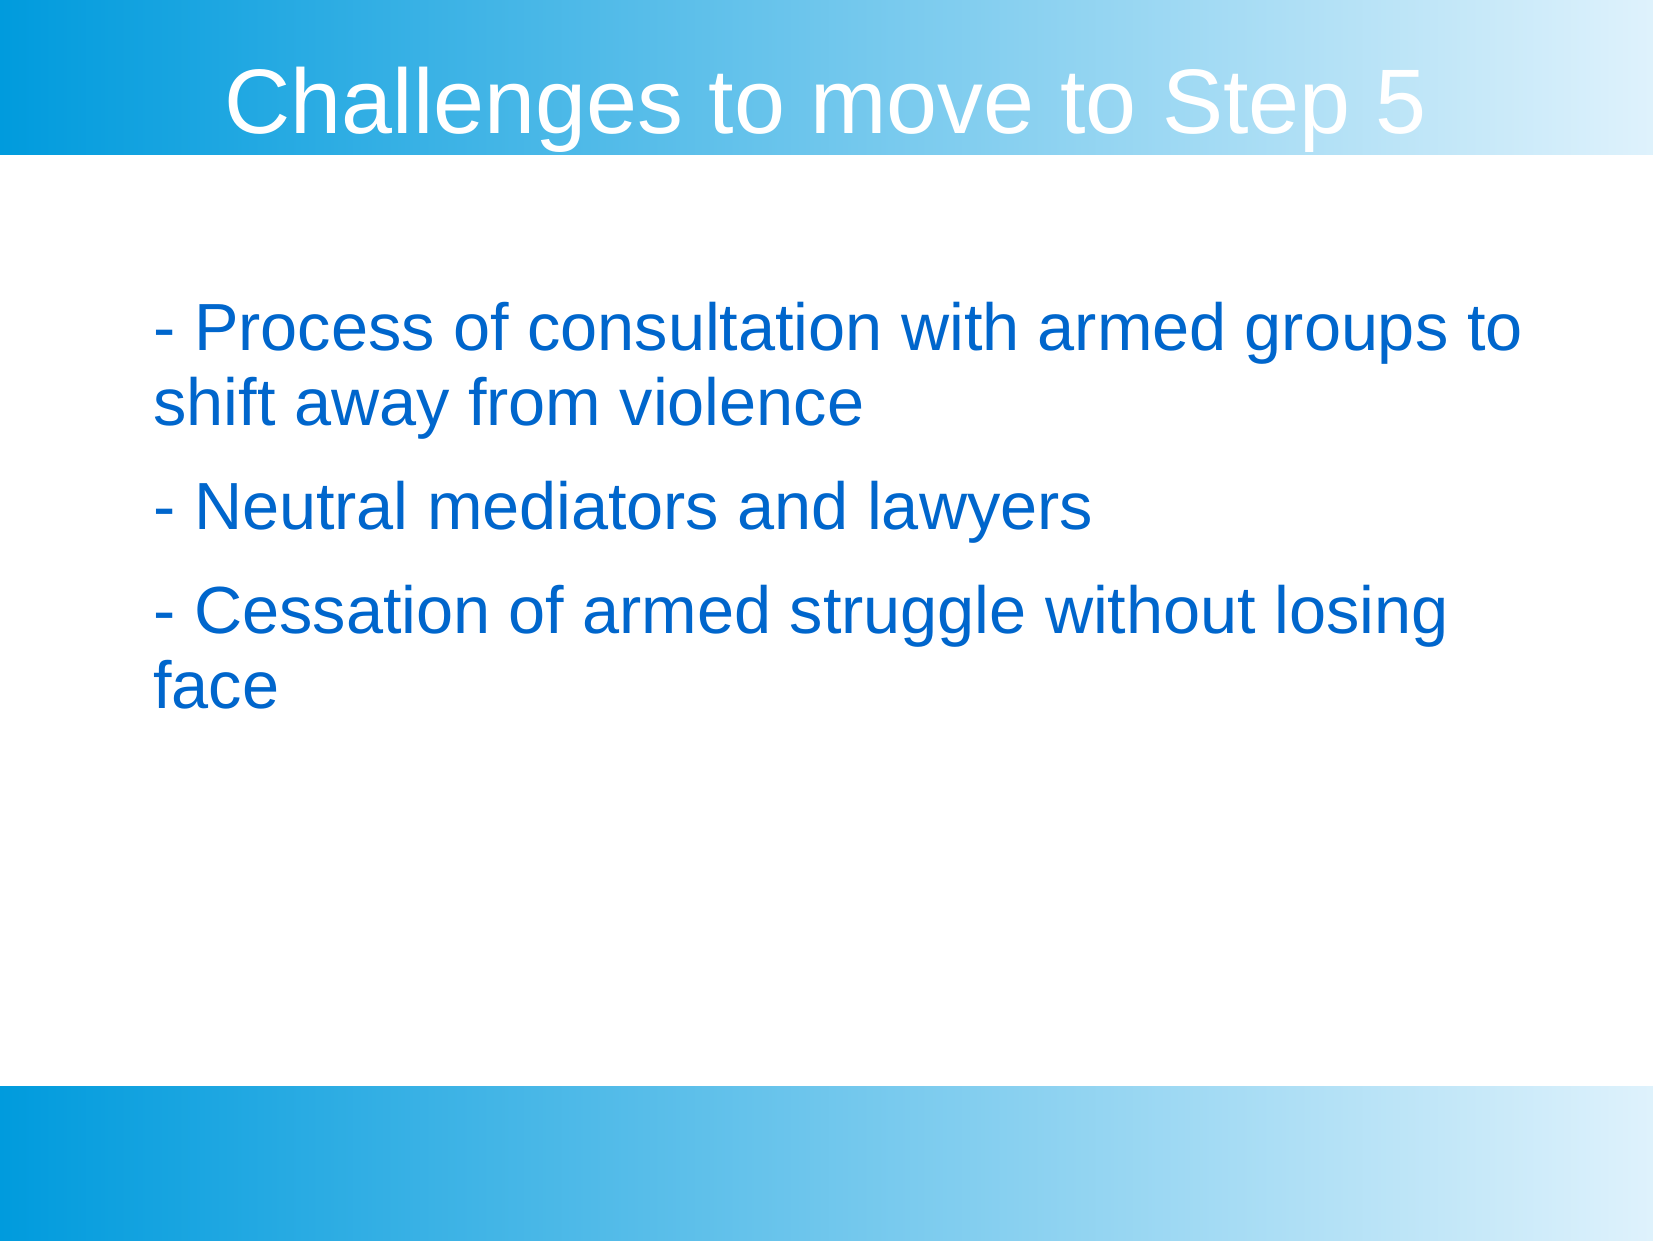

# Challenges to move to Step 5
- Process of consultation with armed groups to shift away from violence
- Neutral mediators and lawyers
- Cessation of armed struggle without losing face